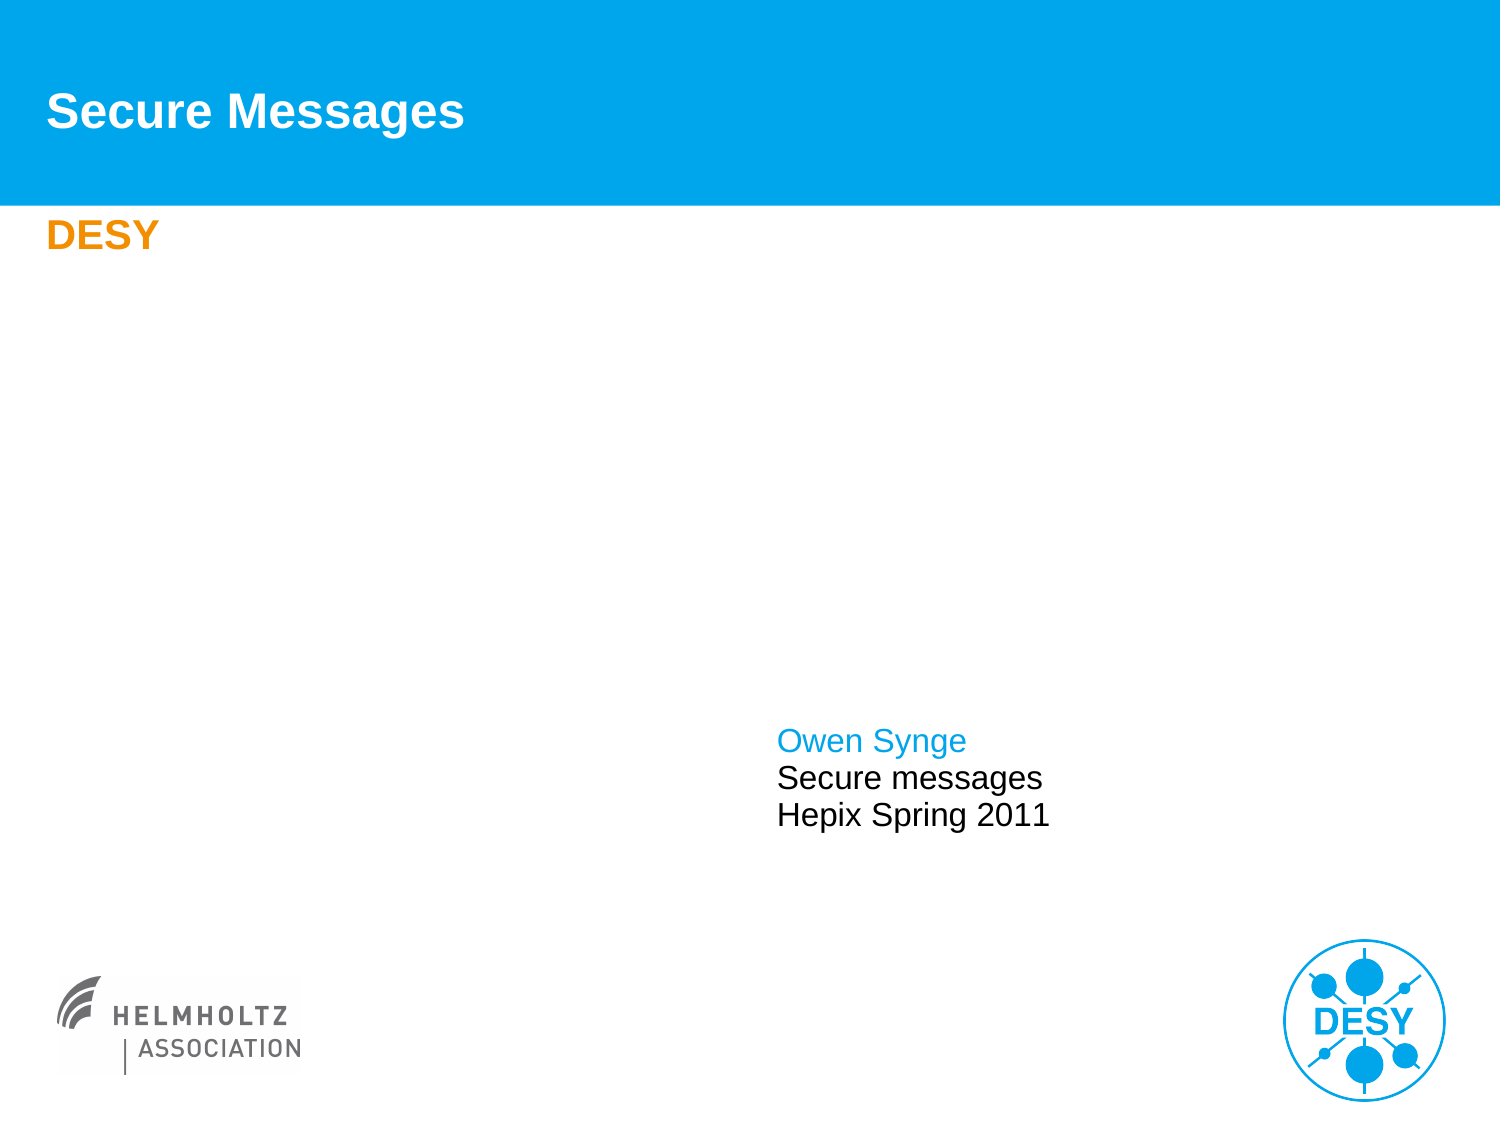

# Secure Messages
DESY
Owen Synge
Secure messages
Hepix Spring 2011